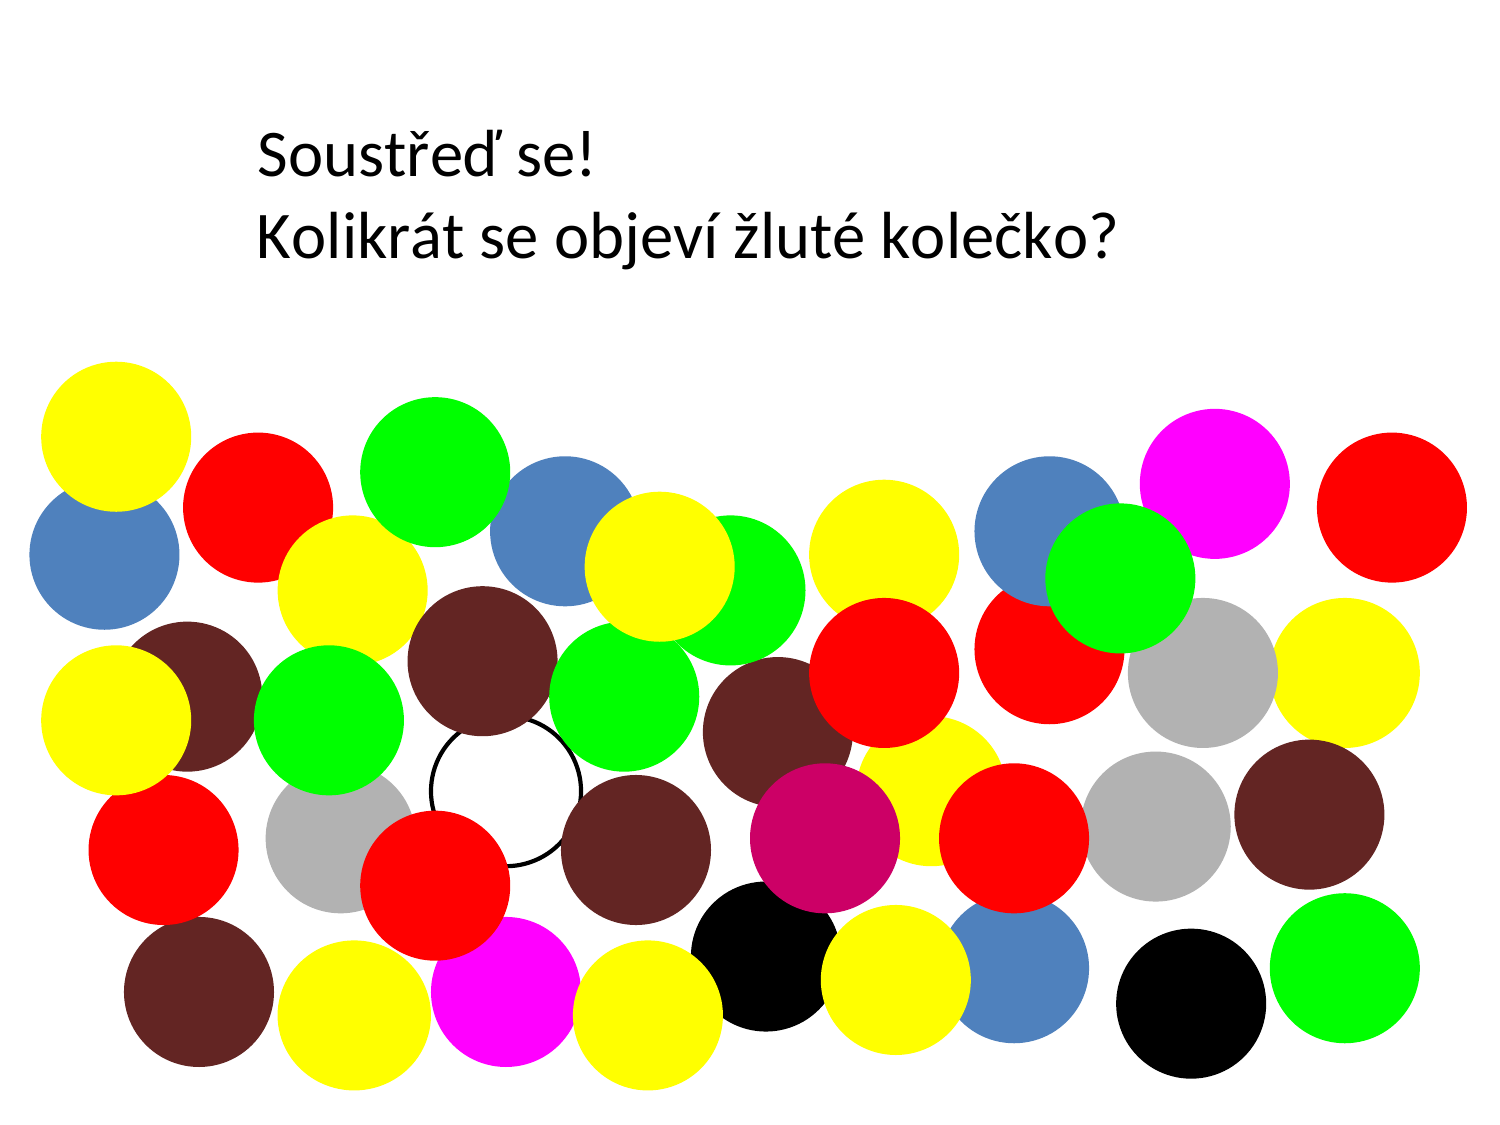

Soustřeď se!
Kolikrát se objeví žluté kolečko?